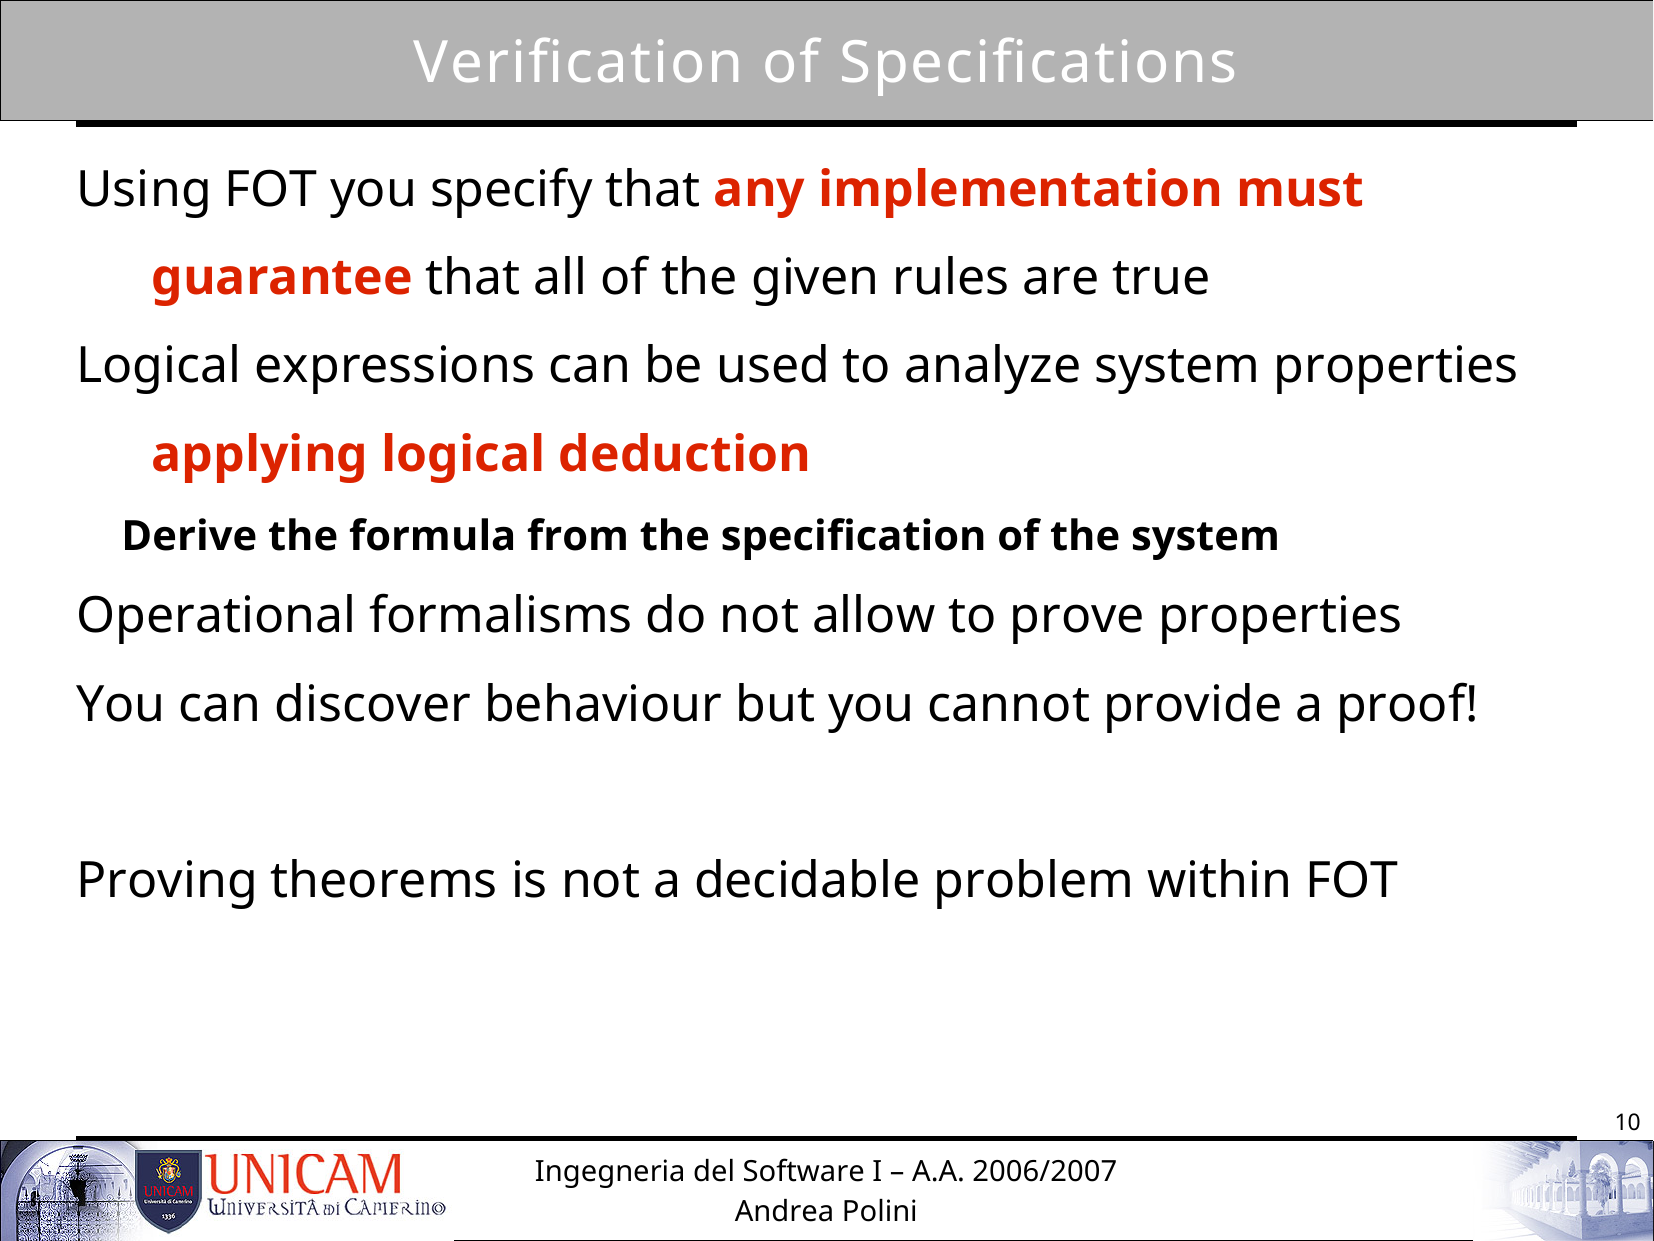

# Verification of Specifications
Using FOT you specify that any implementation must guarantee that all of the given rules are true
Logical expressions can be used to analyze system properties applying logical deduction
Derive the formula from the specification of the system
Operational formalisms do not allow to prove properties
You can discover behaviour but you cannot provide a proof!
Proving theorems is not a decidable problem within FOT
10